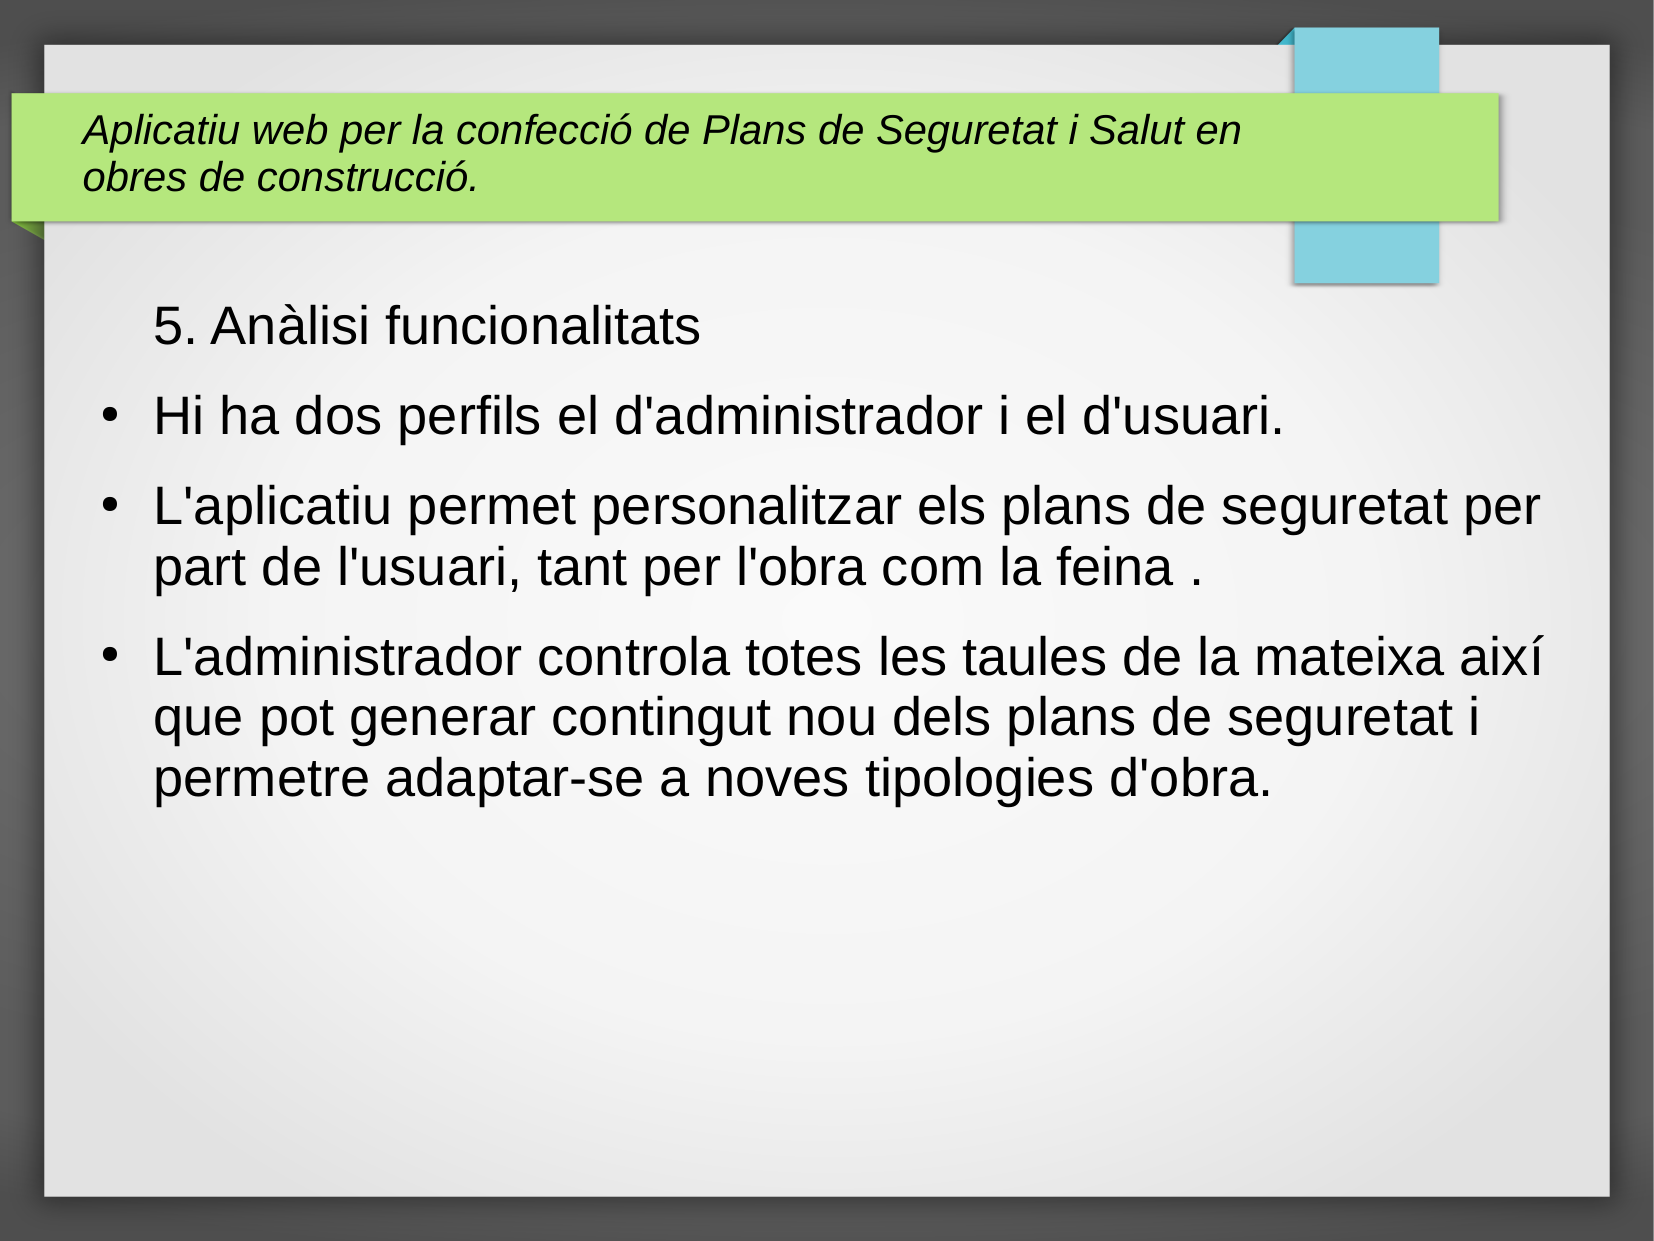

# Aplicatiu web per la confecció de Plans de Seguretat i Salut en obres de construcció.
5. Anàlisi funcionalitats
Hi ha dos perfils el d'administrador i el d'usuari.
L'aplicatiu permet personalitzar els plans de seguretat per part de l'usuari, tant per l'obra com la feina .
L'administrador controla totes les taules de la mateixa així que pot generar contingut nou dels plans de seguretat i permetre adaptar-se a noves tipologies d'obra.